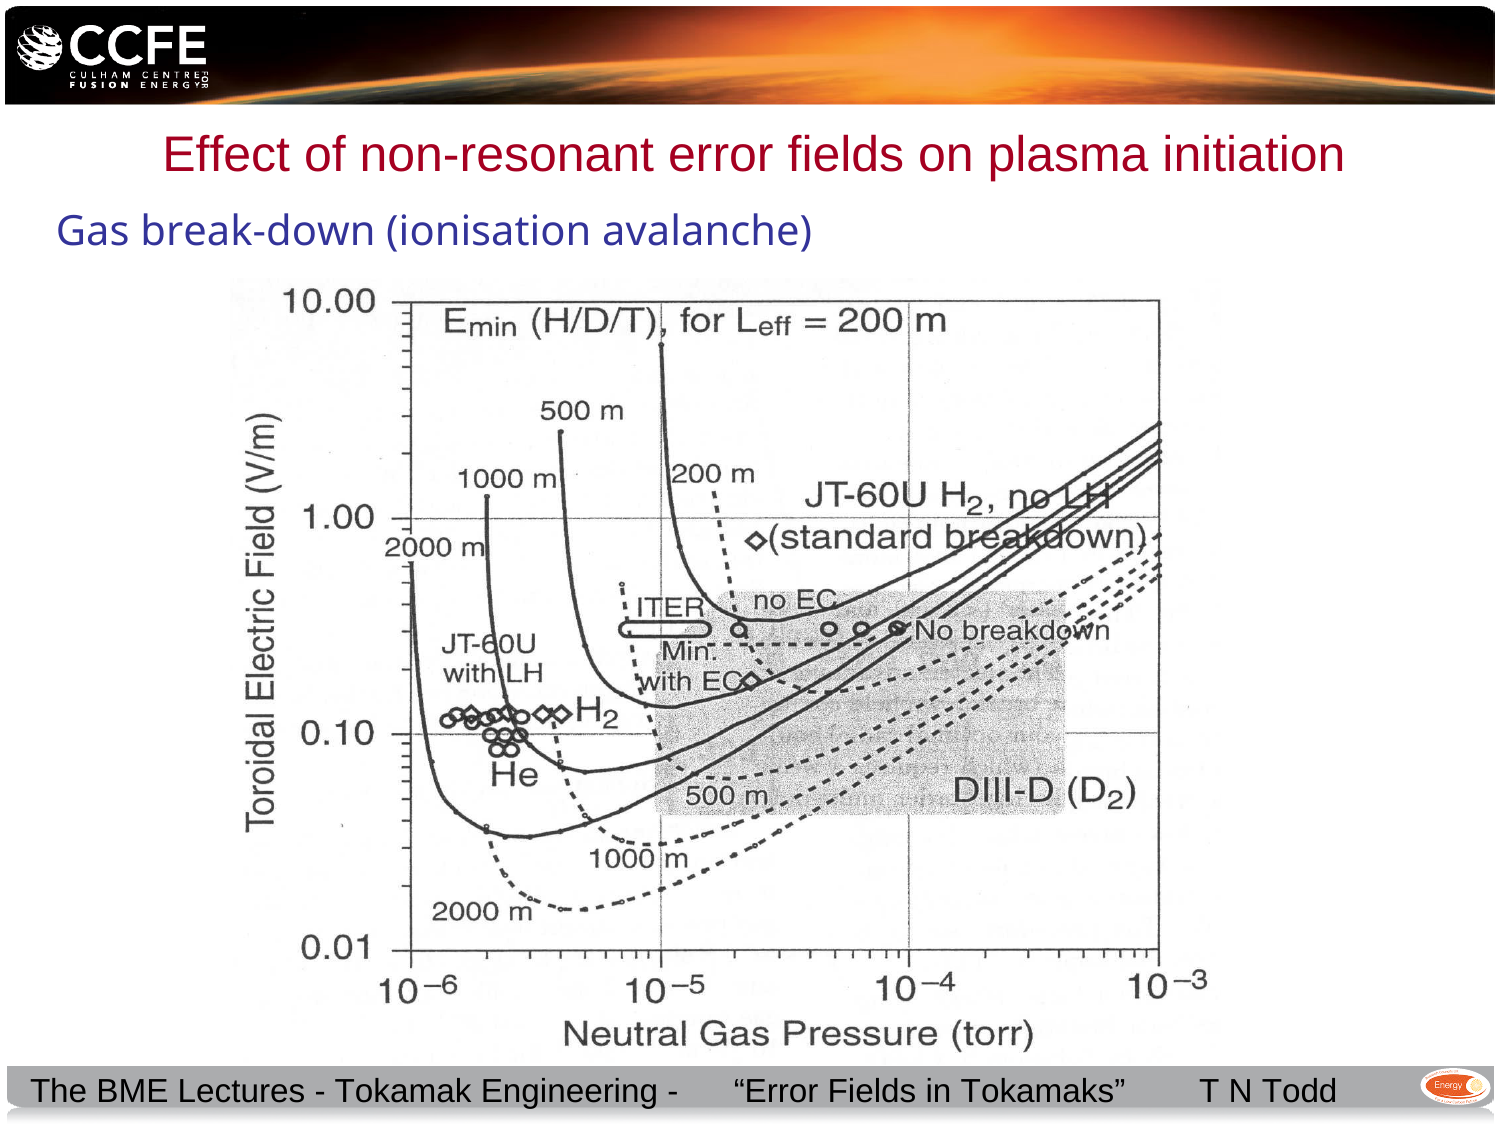

Effect of non-resonant error fields on plasma initiation
Gas break-down (ionisation avalanche)